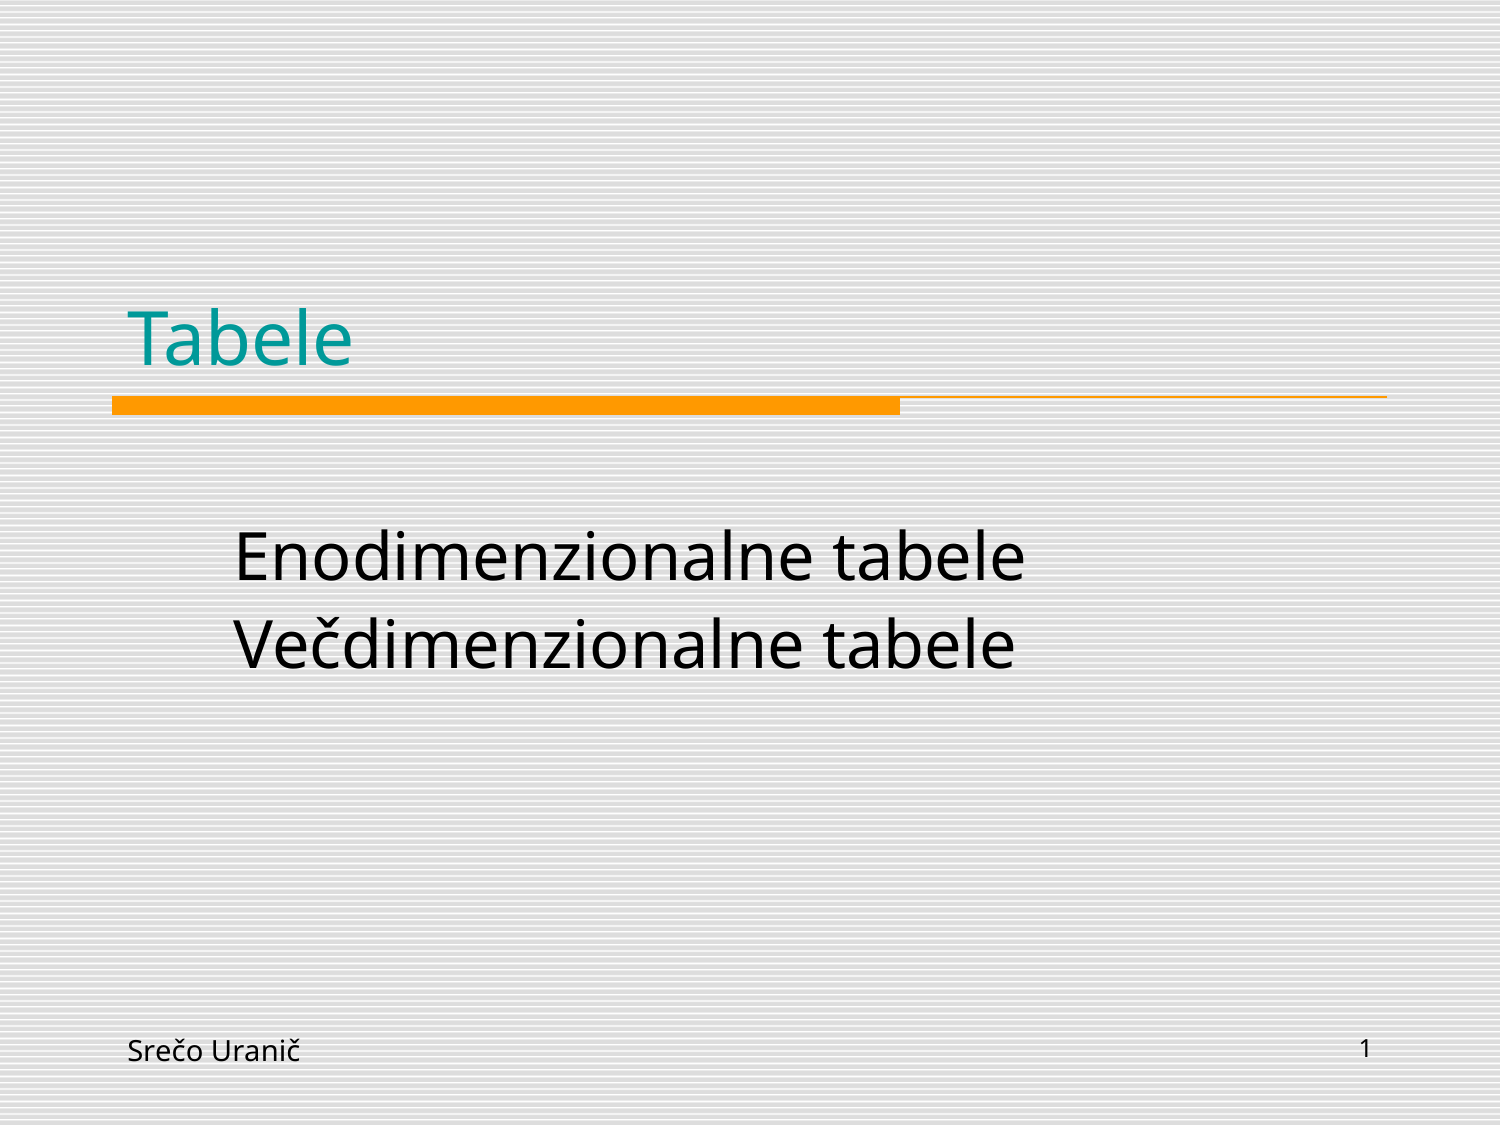

# Tabele
Enodimenzionalne tabele
Večdimenzionalne tabele
Srečo Uranič